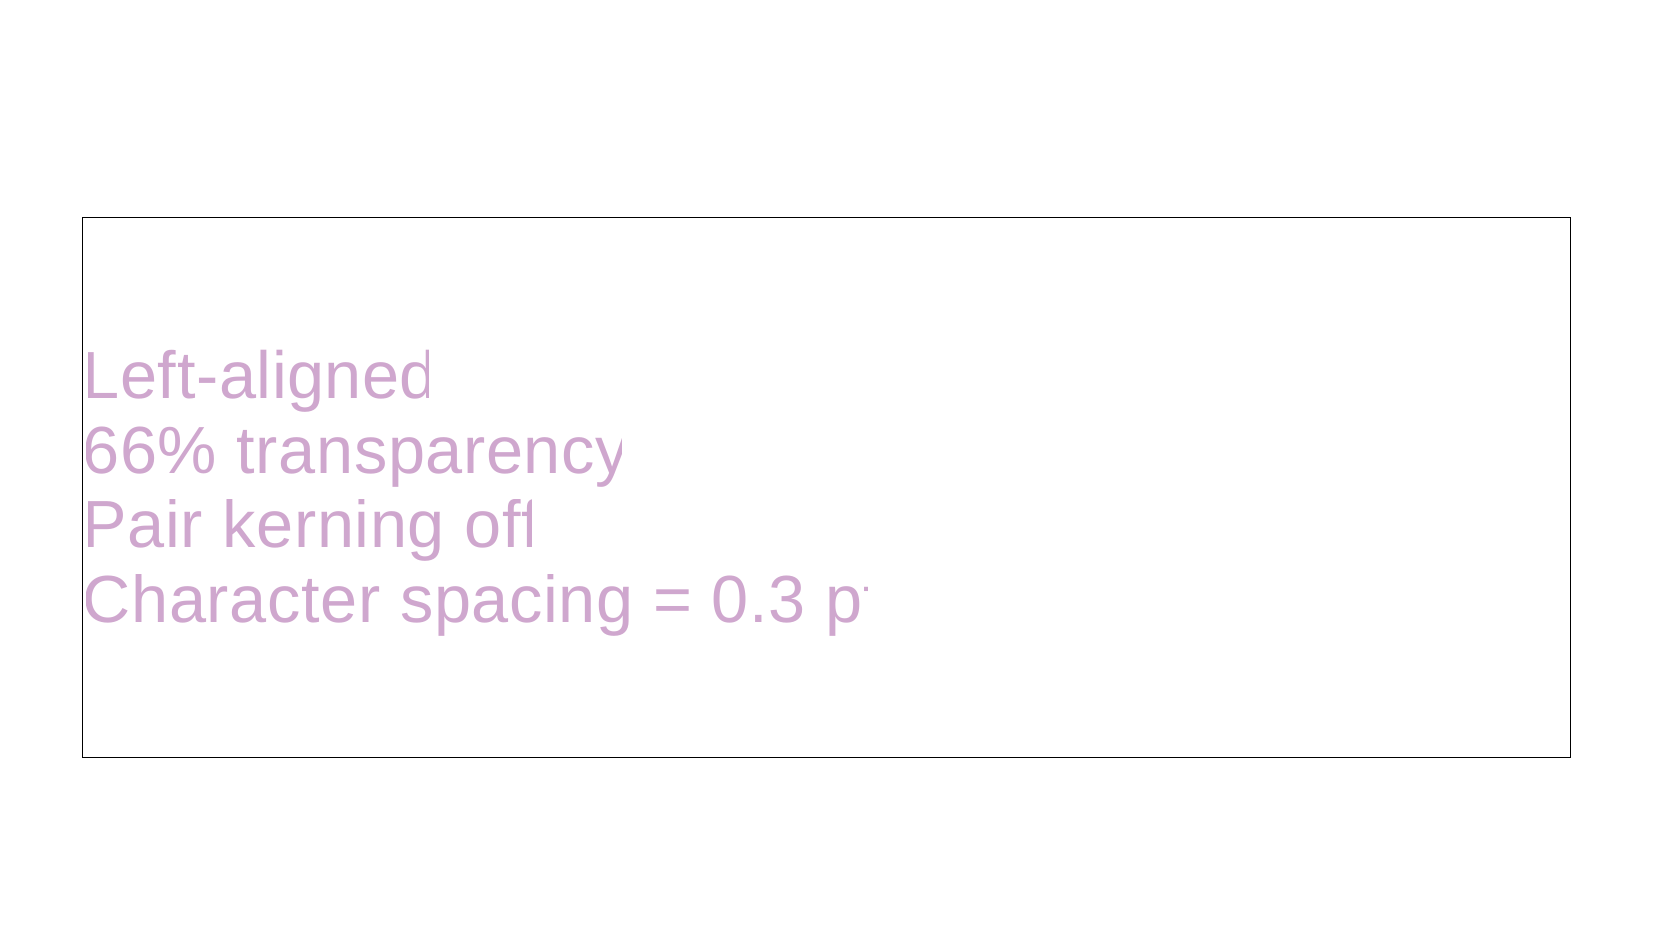

# Left-aligned
66% transparency
Pair kerning off
Character spacing = 0.3 pt